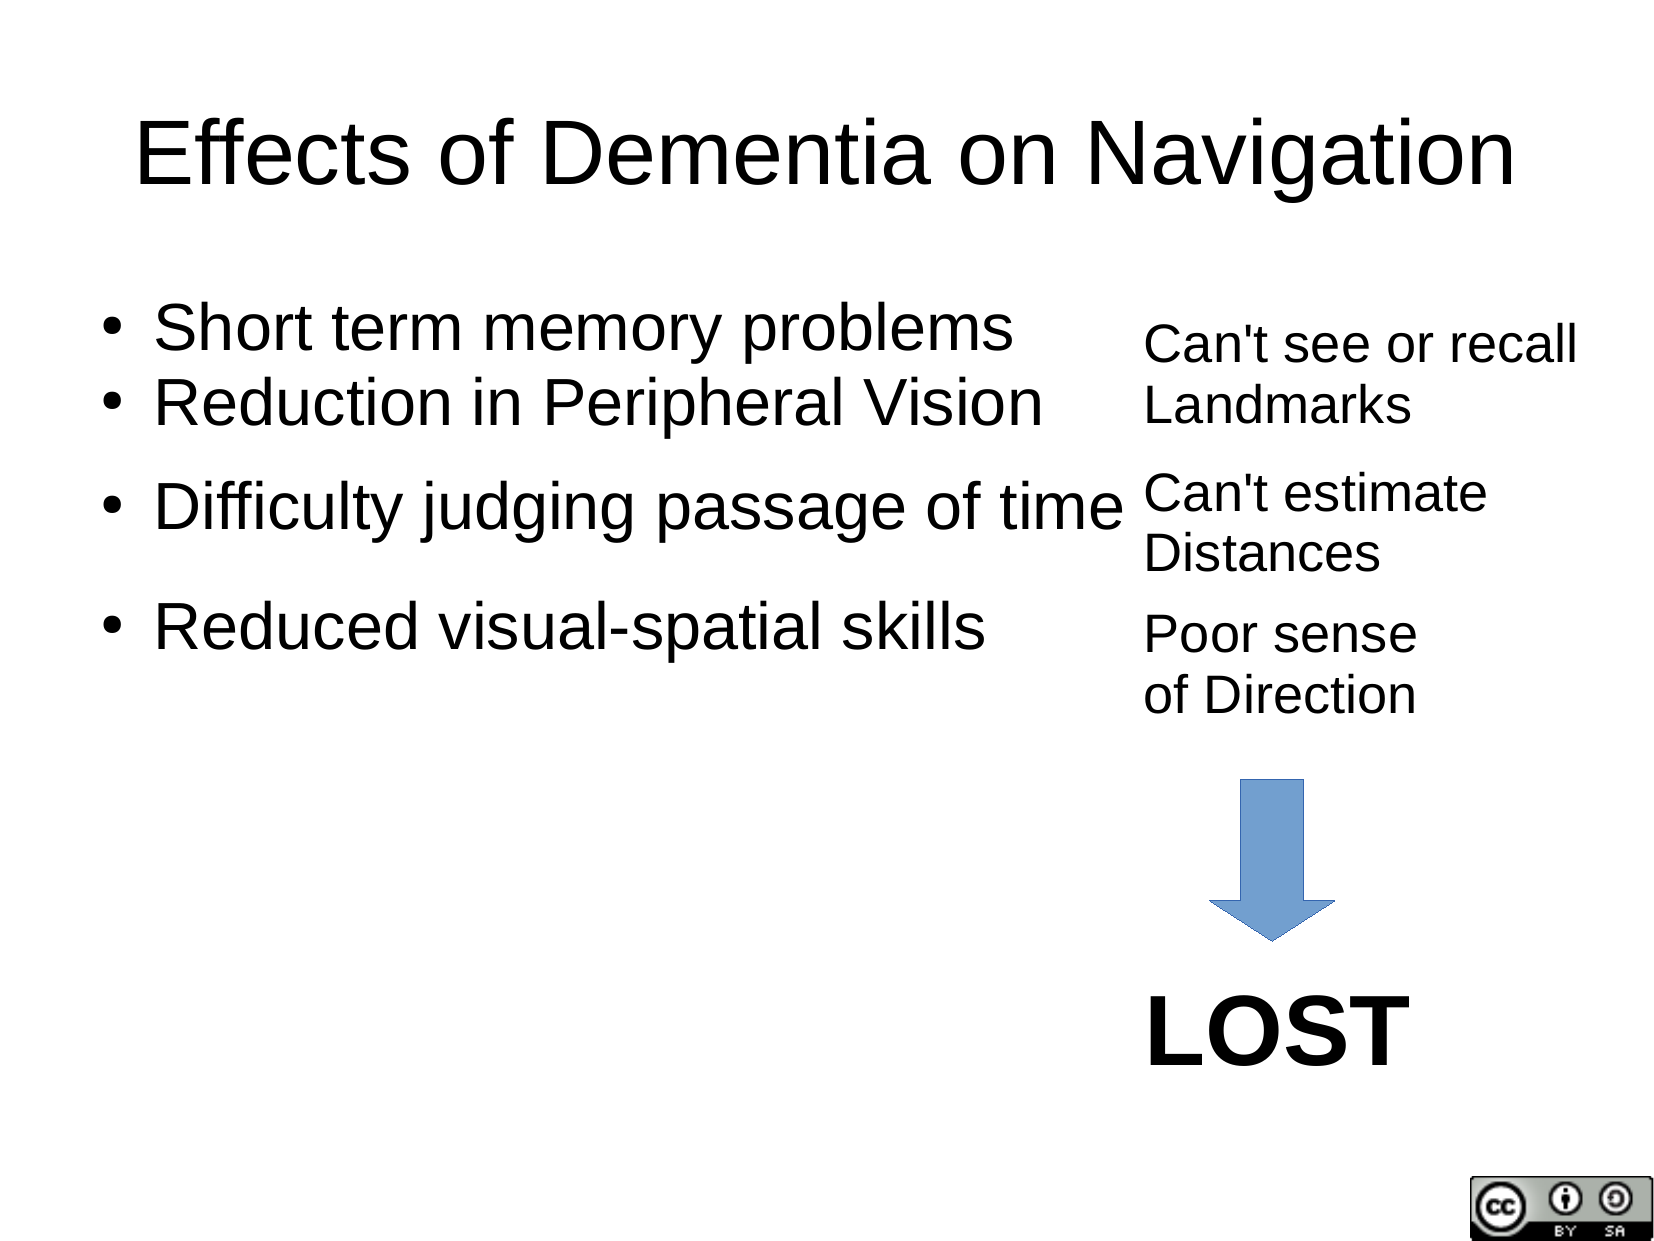

# Effects of Dementia on Navigation
Short term memory problems
Reduction in Peripheral Vision
Difficulty judging passage of time
Reduced visual-spatial skills
Can't see or recall
Landmarks
Can't estimate
Distances
Poor sense
of Direction
LOST